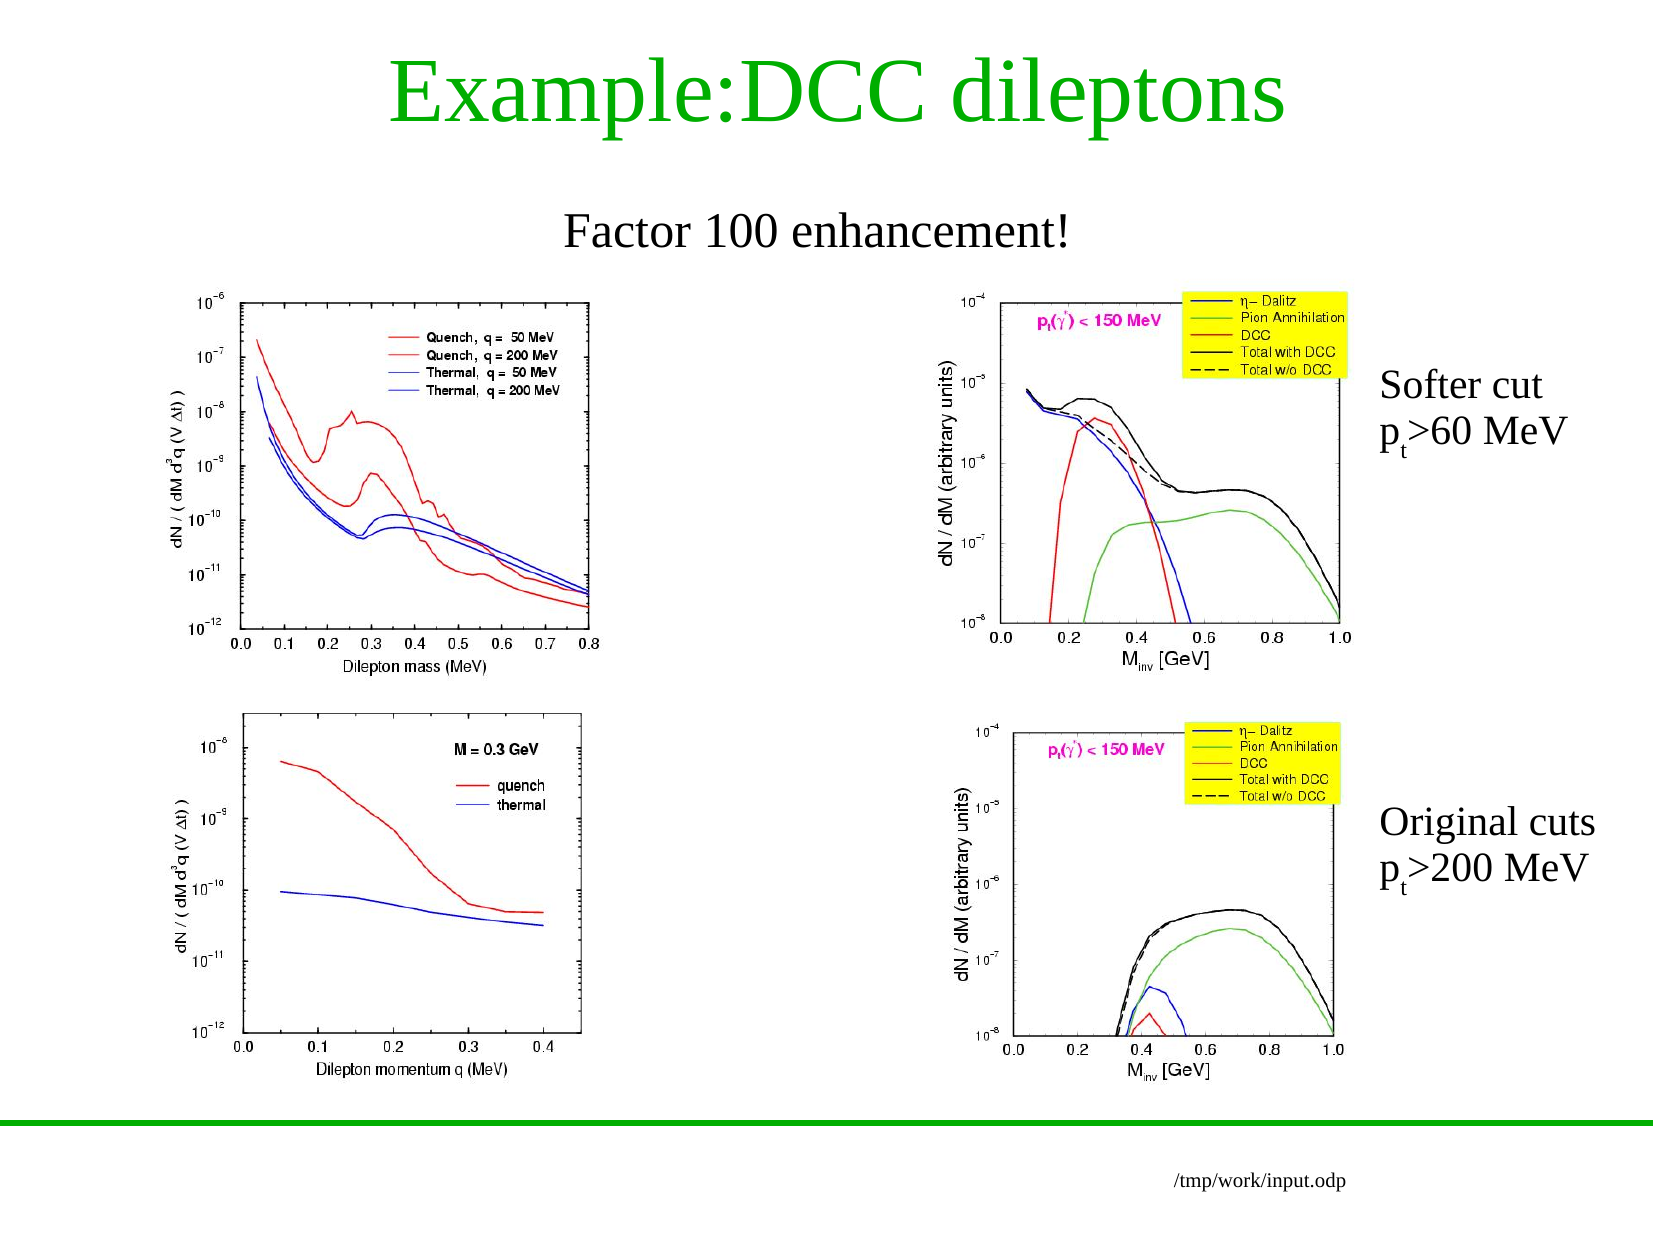

# Example:DCC dileptons
Factor 100 enhancement!
Softer cut
pt>60 MeV
Original cuts
pt>200 MeV